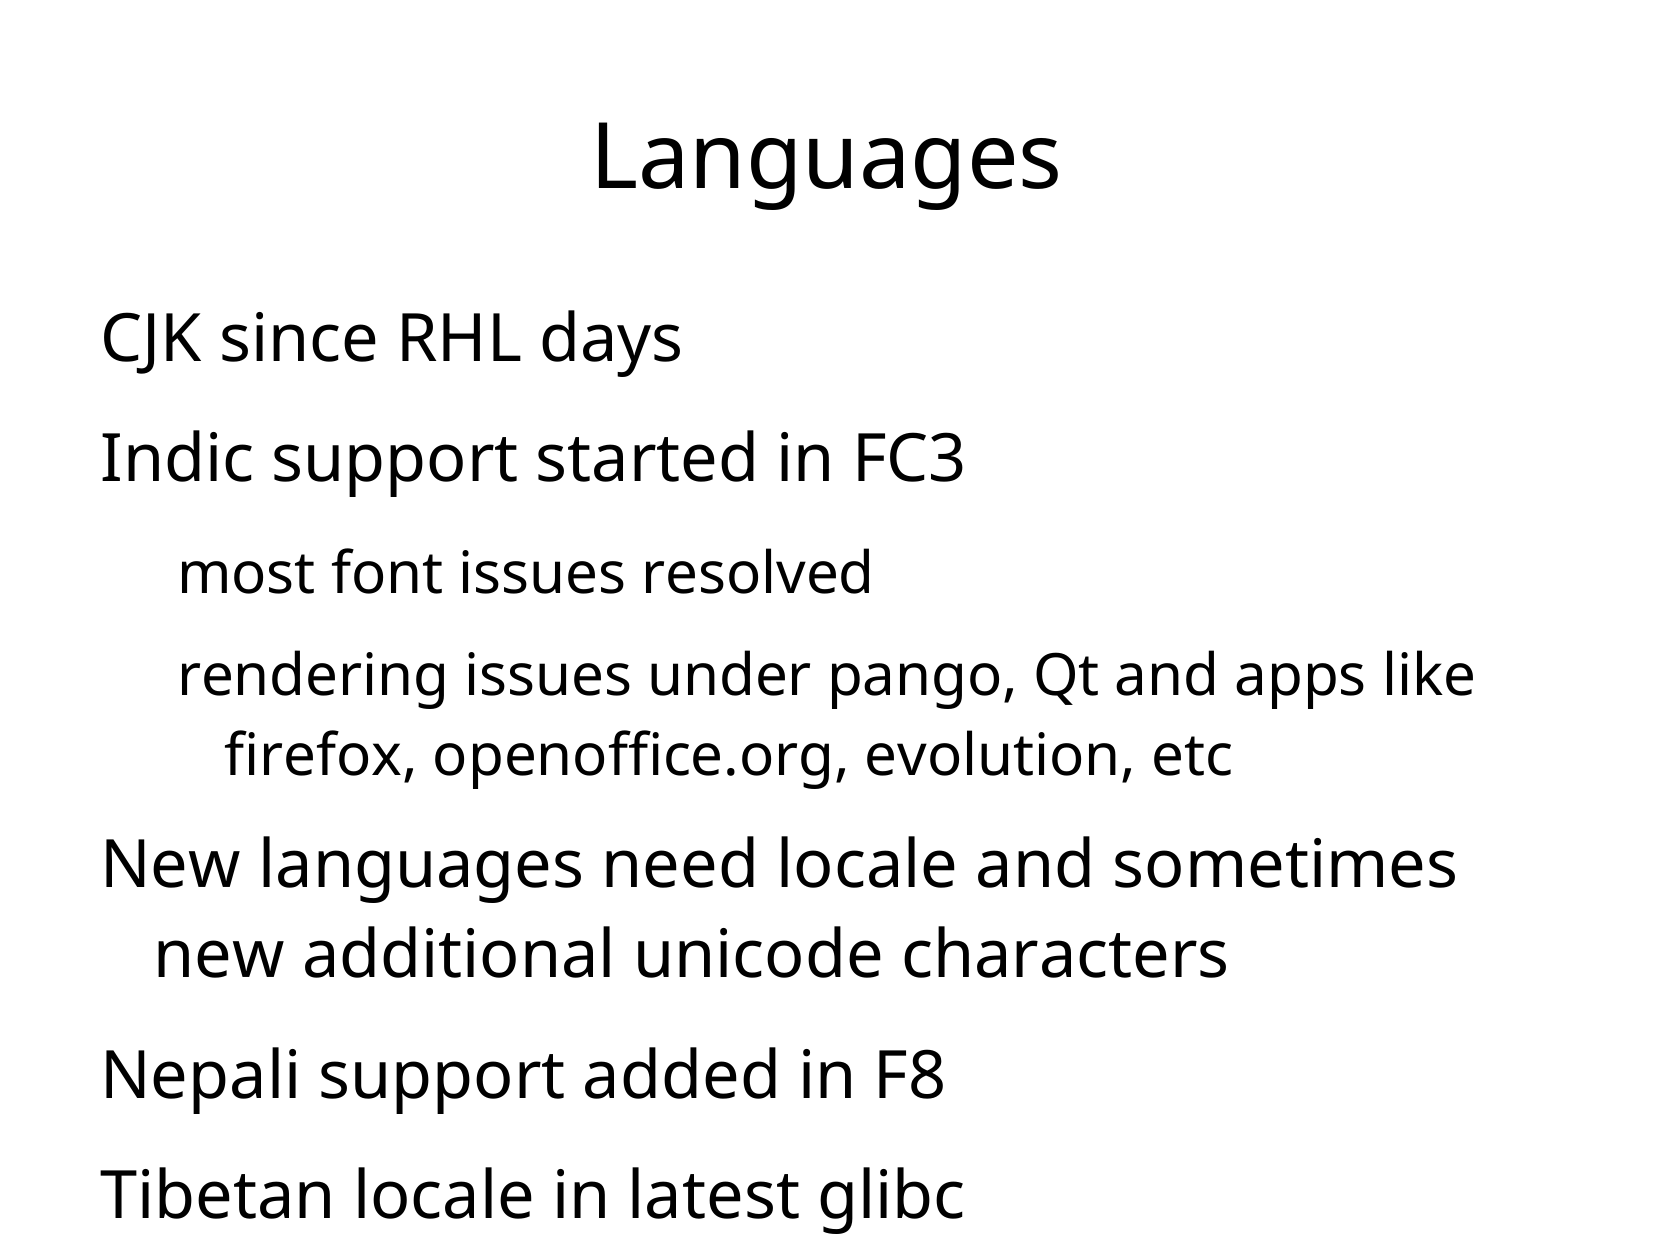

# Languages
CJK since RHL days
Indic support started in FC3
most font issues resolved
rendering issues under pango, Qt and apps like firefox, openoffice.org, evolution, etc
New languages need locale and sometimes new additional unicode characters
Nepali support added in F8
Tibetan locale in latest glibc